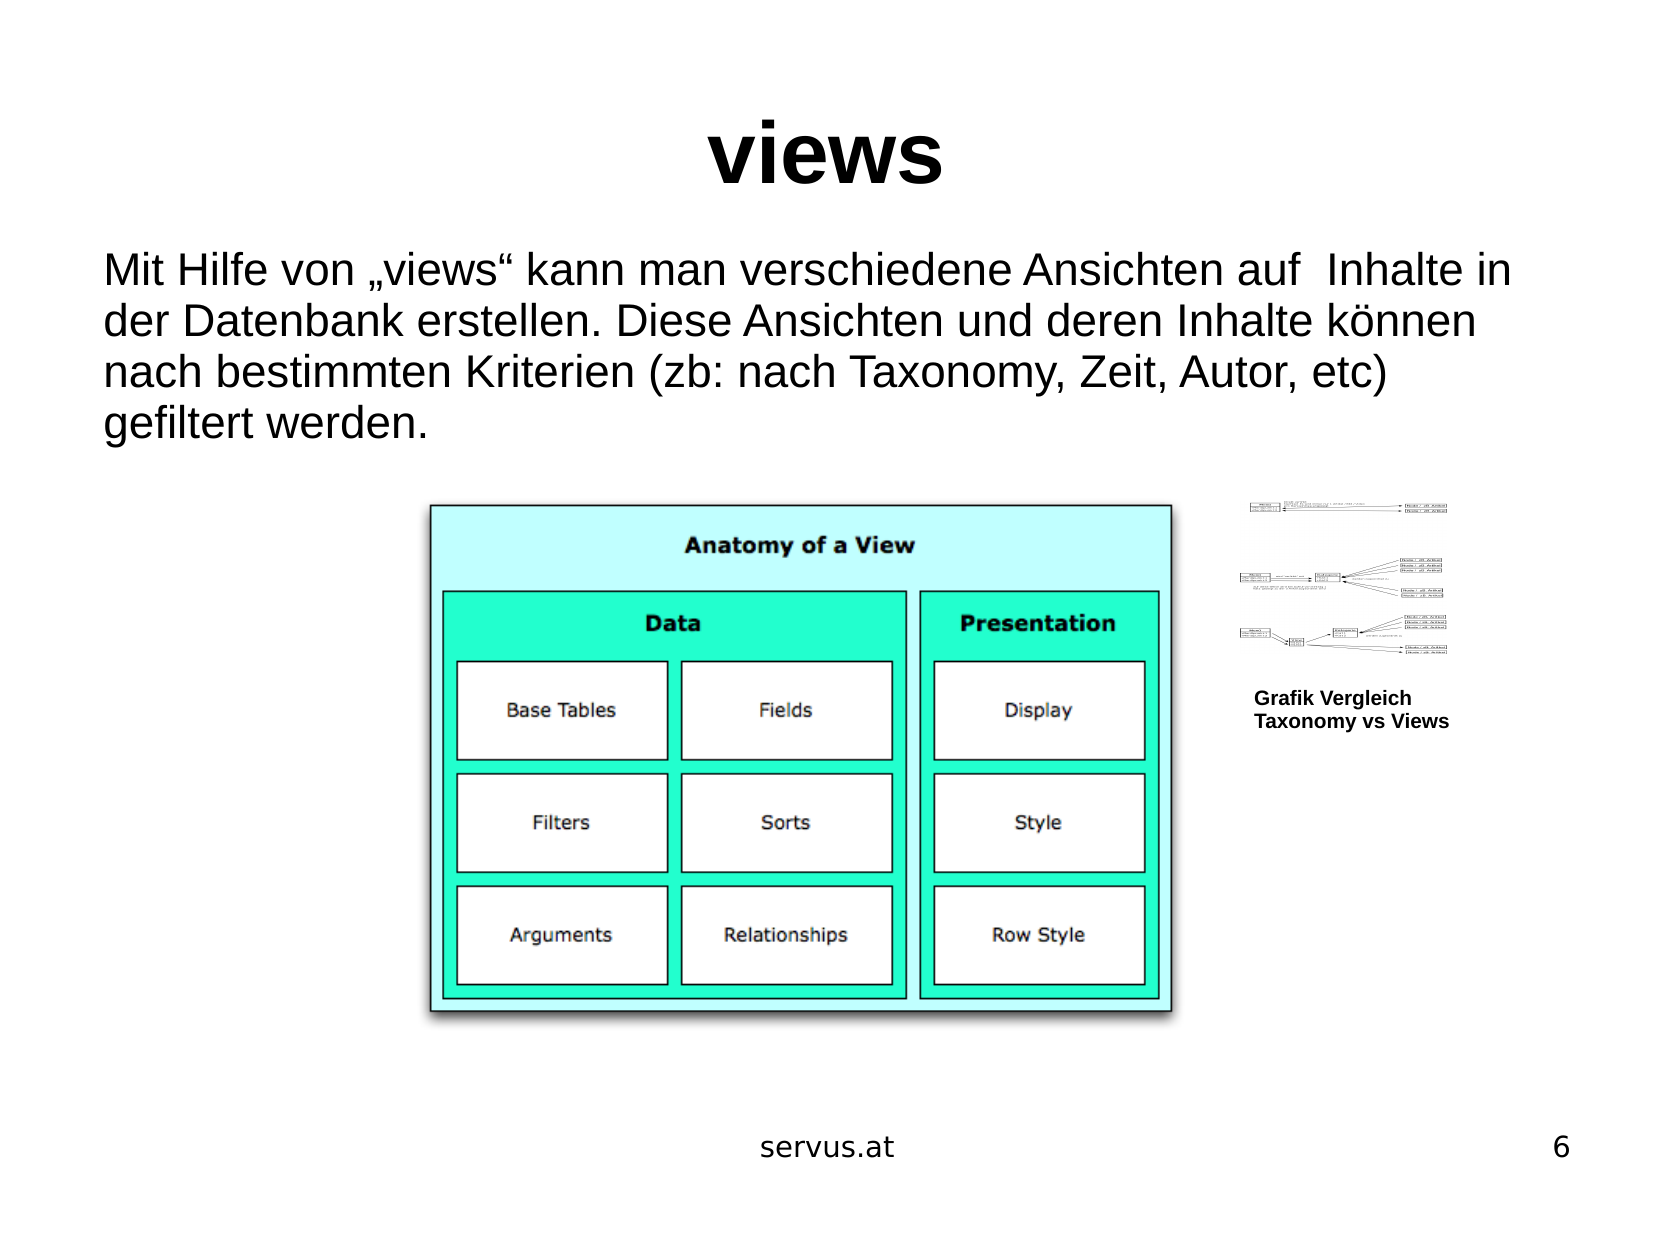

# views
Mit Hilfe von „views“ kann man verschiedene Ansichten auf Inhalte in der Datenbank erstellen. Diese Ansichten und deren Inhalte können nach bestimmten Kriterien (zb: nach Taxonomy, Zeit, Autor, etc) gefiltert werden.
Grafik Vergleich
Taxonomy vs Views
servus.at
6